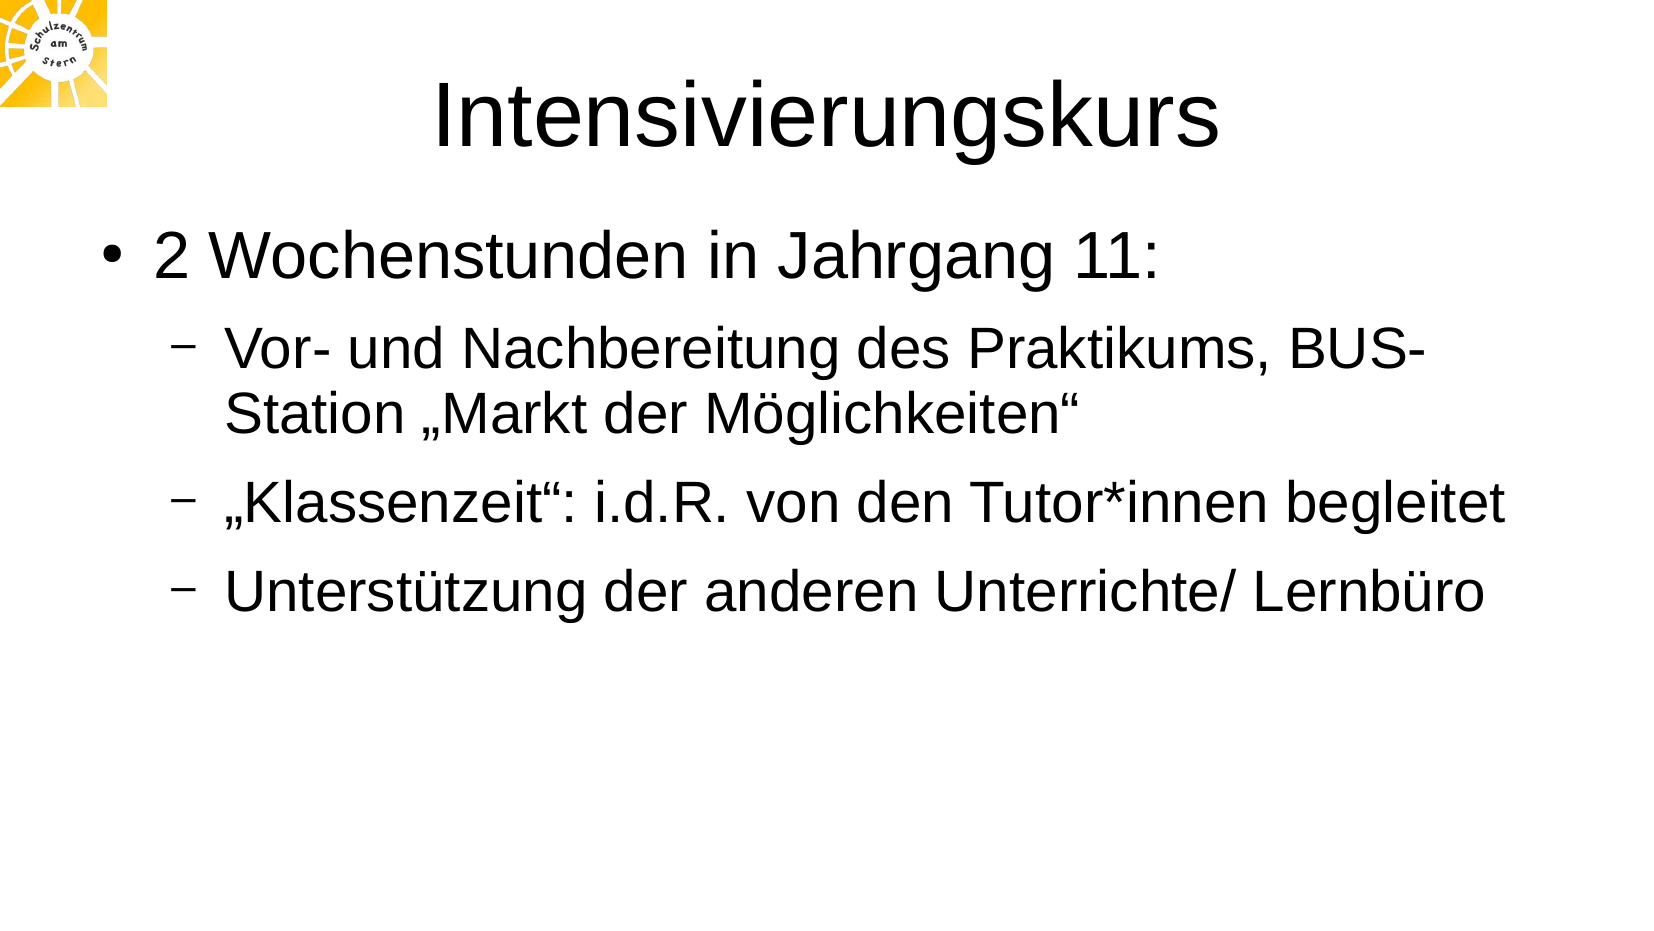

# Intensivierungskurs
2 Wochenstunden in Jahrgang 11:
Vor- und Nachbereitung des Praktikums, BUS-Station „Markt der Möglichkeiten“
„Klassenzeit“: i.d.R. von den Tutor*innen begleitet
Unterstützung der anderen Unterrichte/ Lernbüro